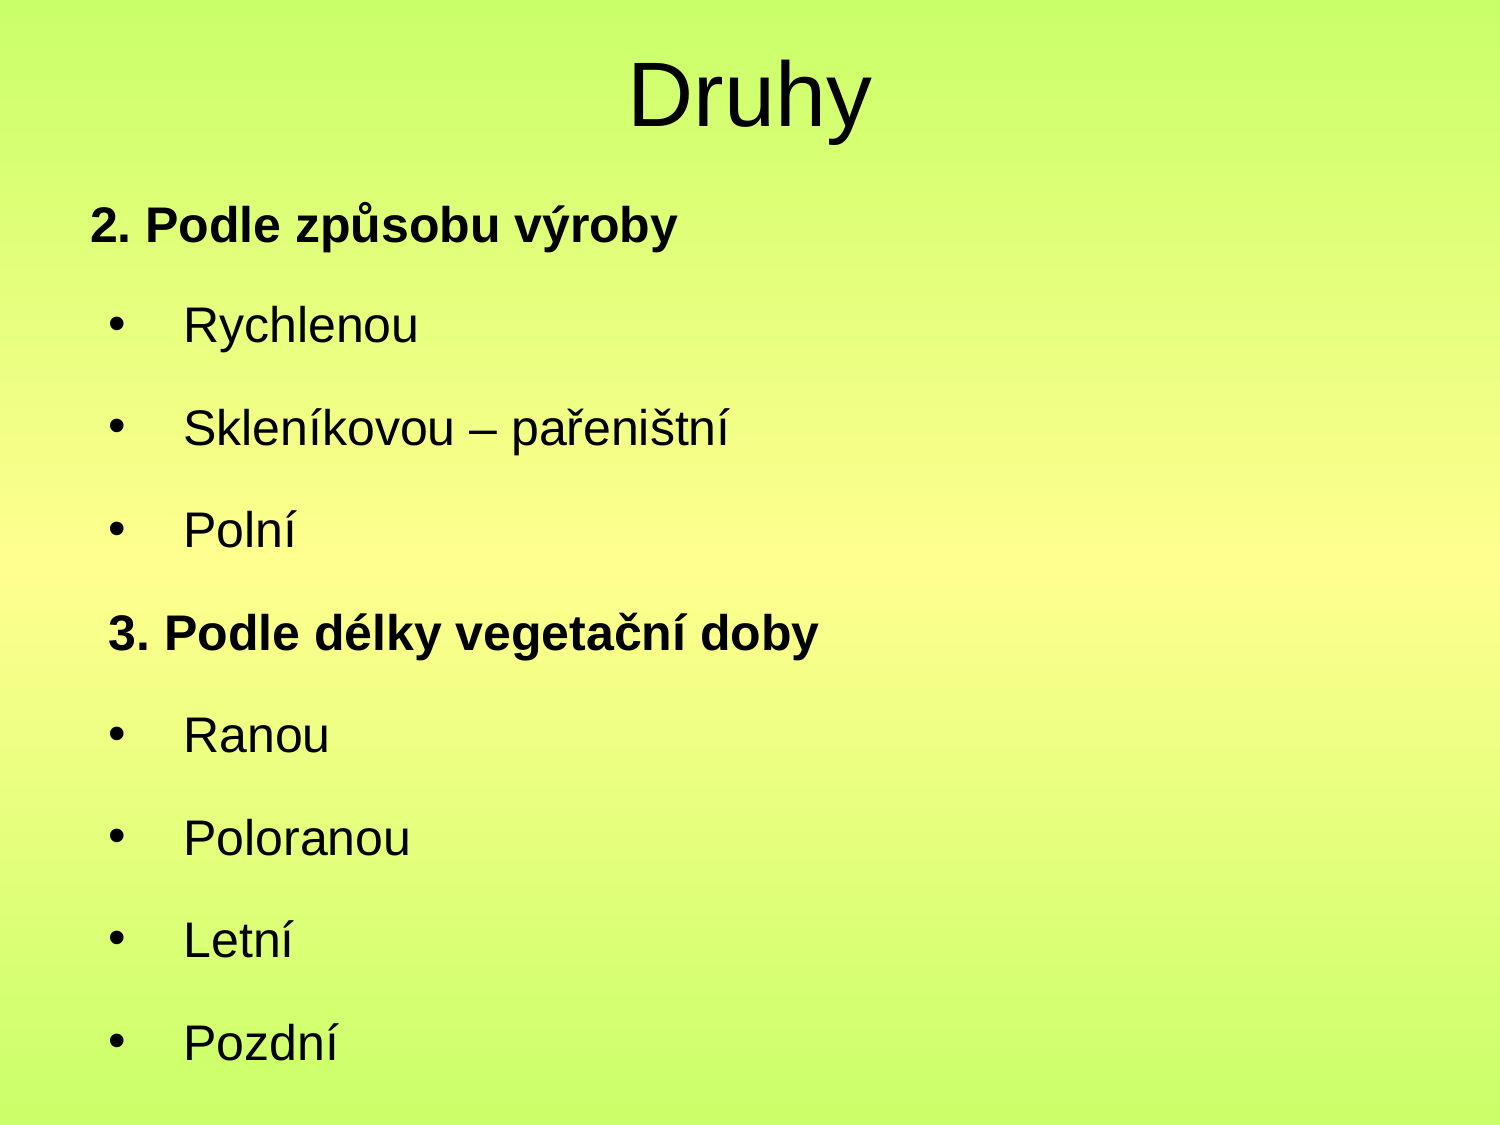

# Druhy
2. Podle způsobu výroby
Rychlenou
Skleníkovou – pařeništní
Polní
3. Podle délky vegetační doby
Ranou
Poloranou
Letní
Pozdní